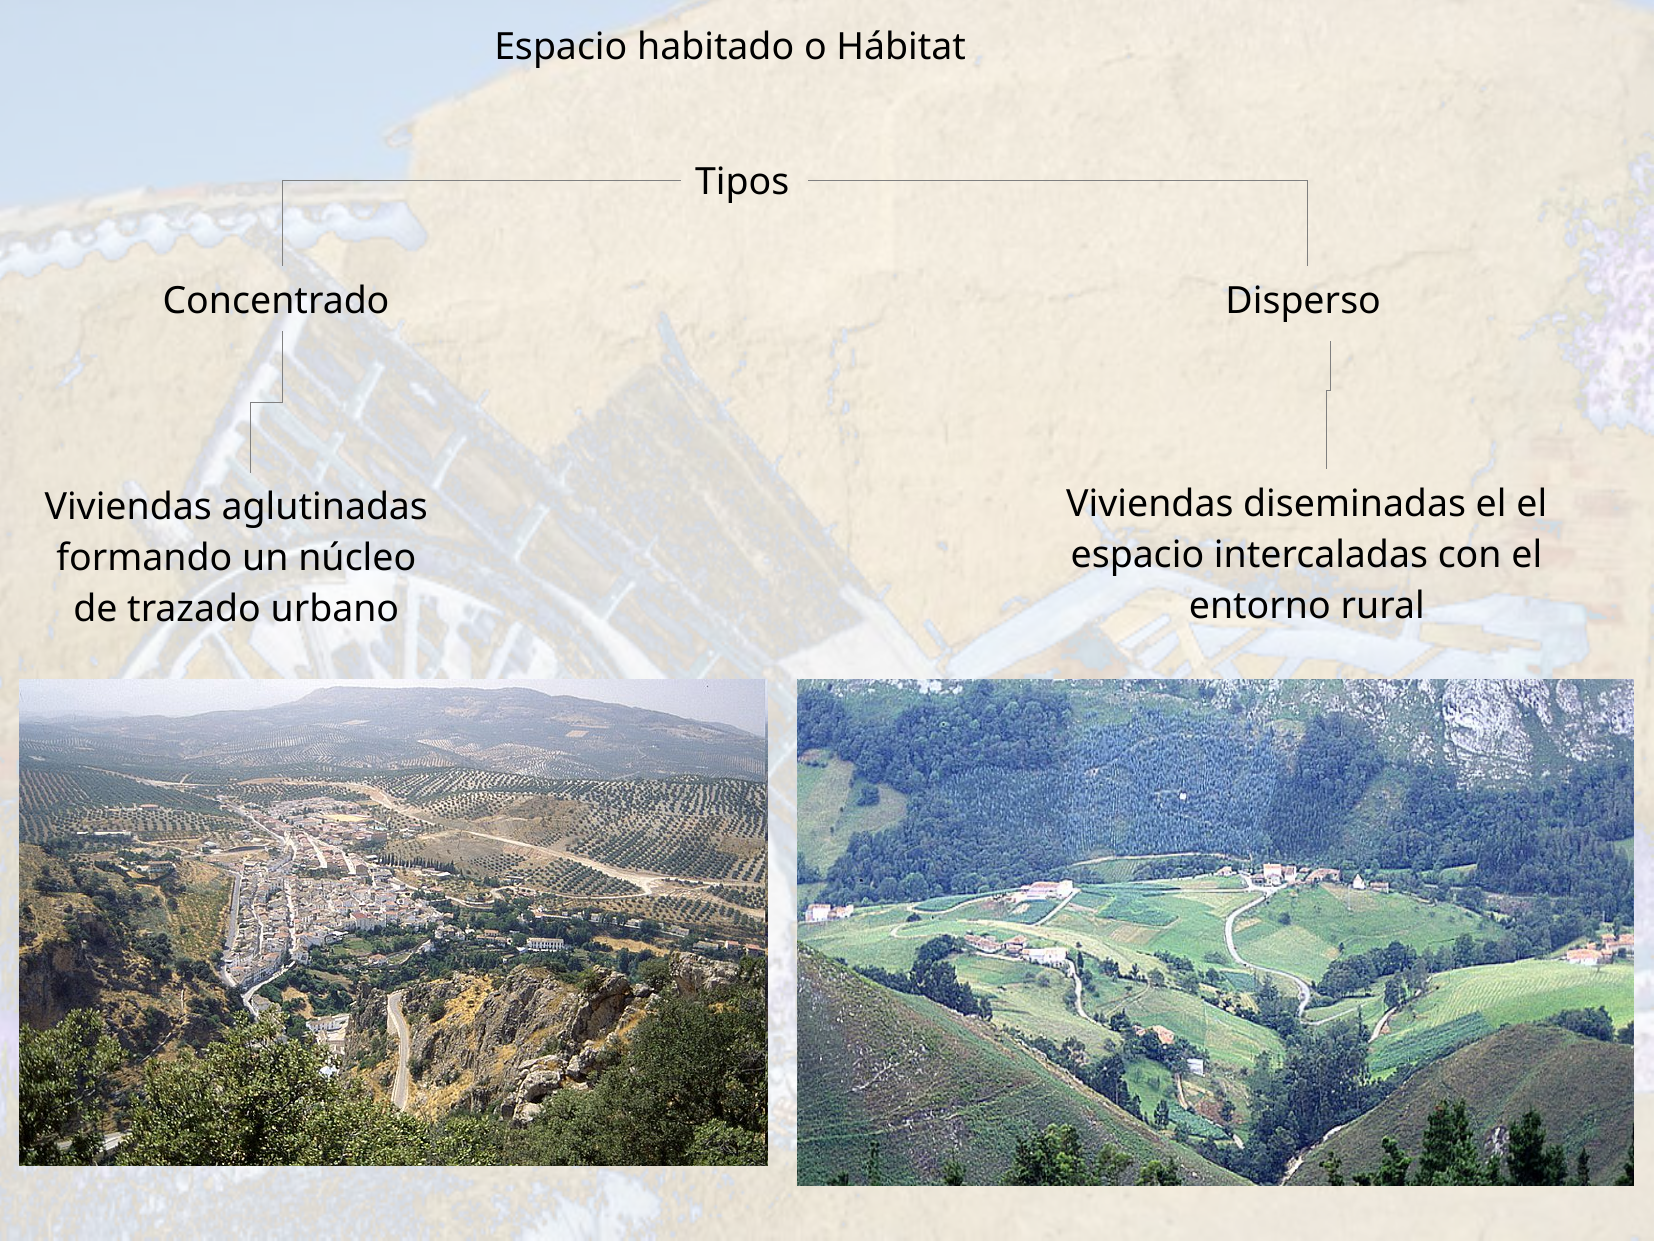

Espacio habitado o Hábitat
Tipos
Concentrado
Disperso
Viviendas diseminadas el el
espacio intercaladas con el
entorno rural
Viviendas aglutinadas
formando un núcleo
de trazado urbano